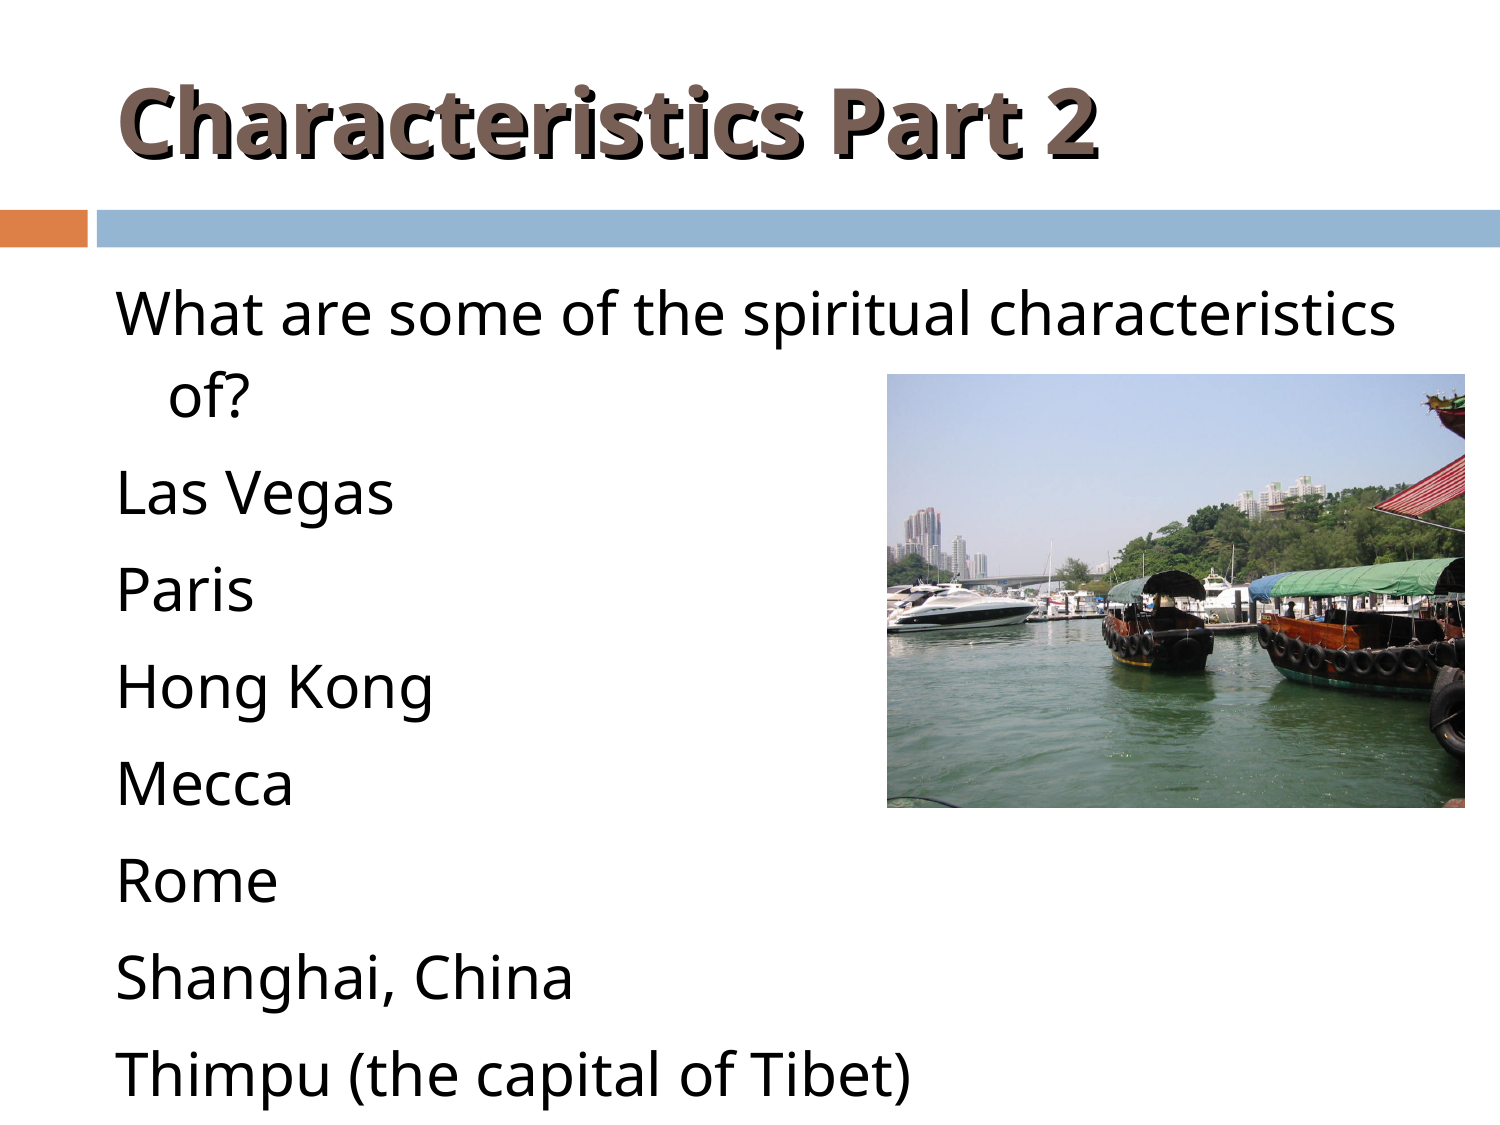

# Characteristics Part 2
What are some of the spiritual characteristics of?
Las Vegas
Paris
Hong Kong
Mecca
Rome
Shanghai, China
Thimpu (the capital of Tibet)
Geneva